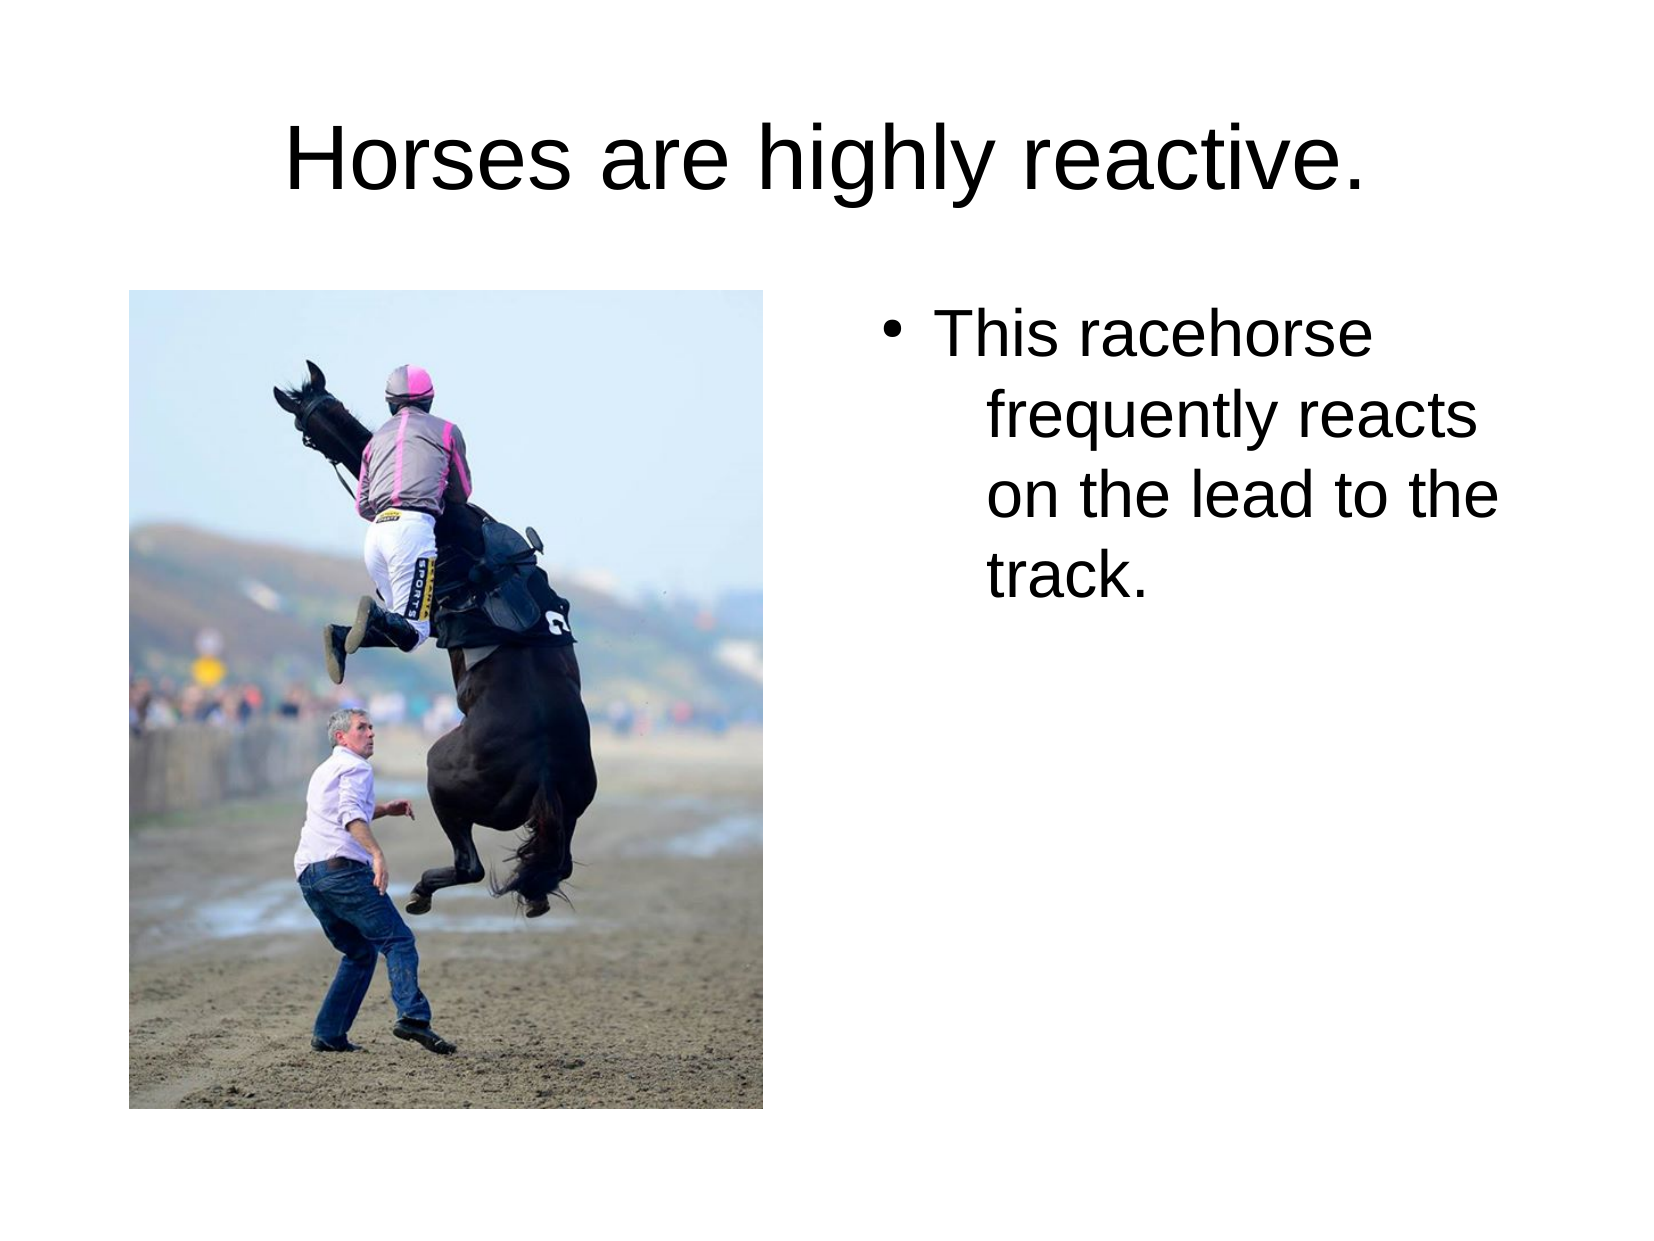

# Horses are highly reactive.
This racehorse frequently reacts on the lead to the track.